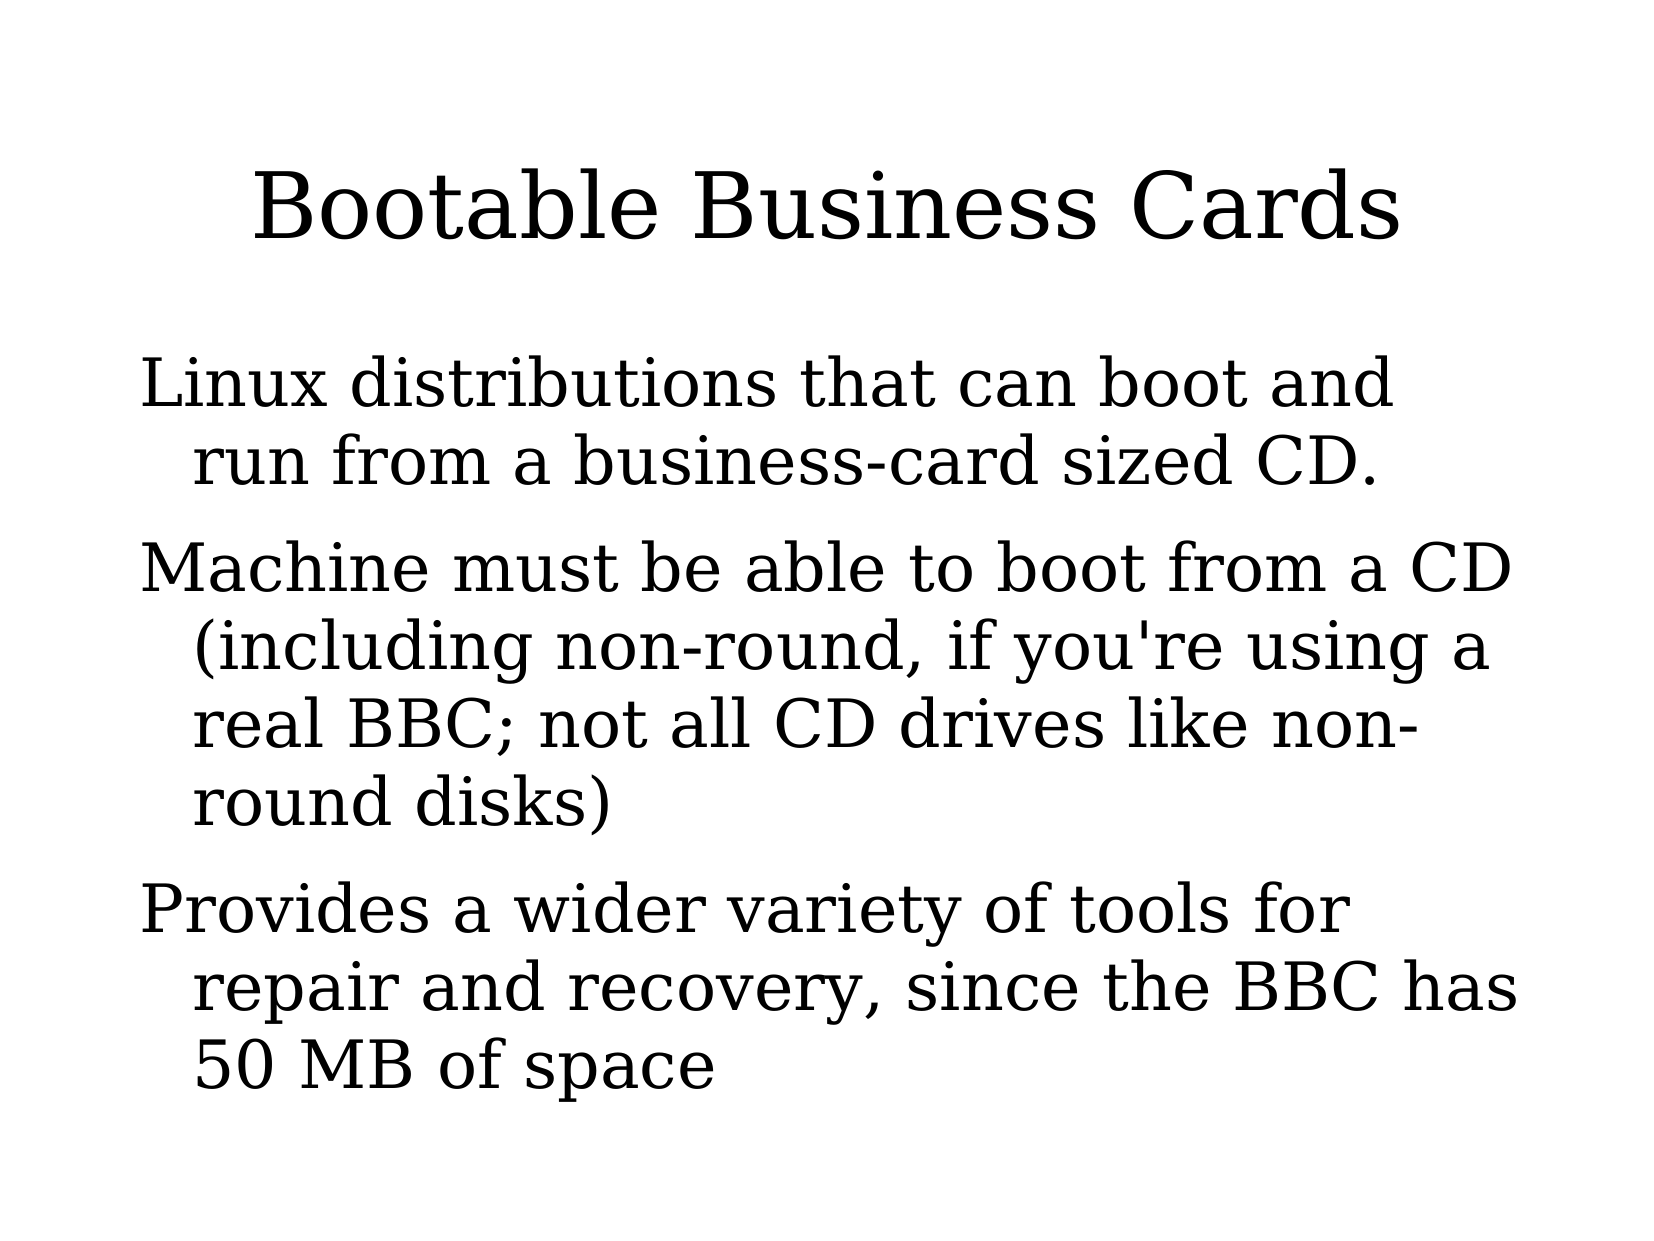

# Bootable Business Cards
Linux distributions that can boot and run from a business-card sized CD.
Machine must be able to boot from a CD (including non-round, if you're using a real BBC; not all CD drives like non-round disks)
Provides a wider variety of tools for repair and recovery, since the BBC has 50 MB of space